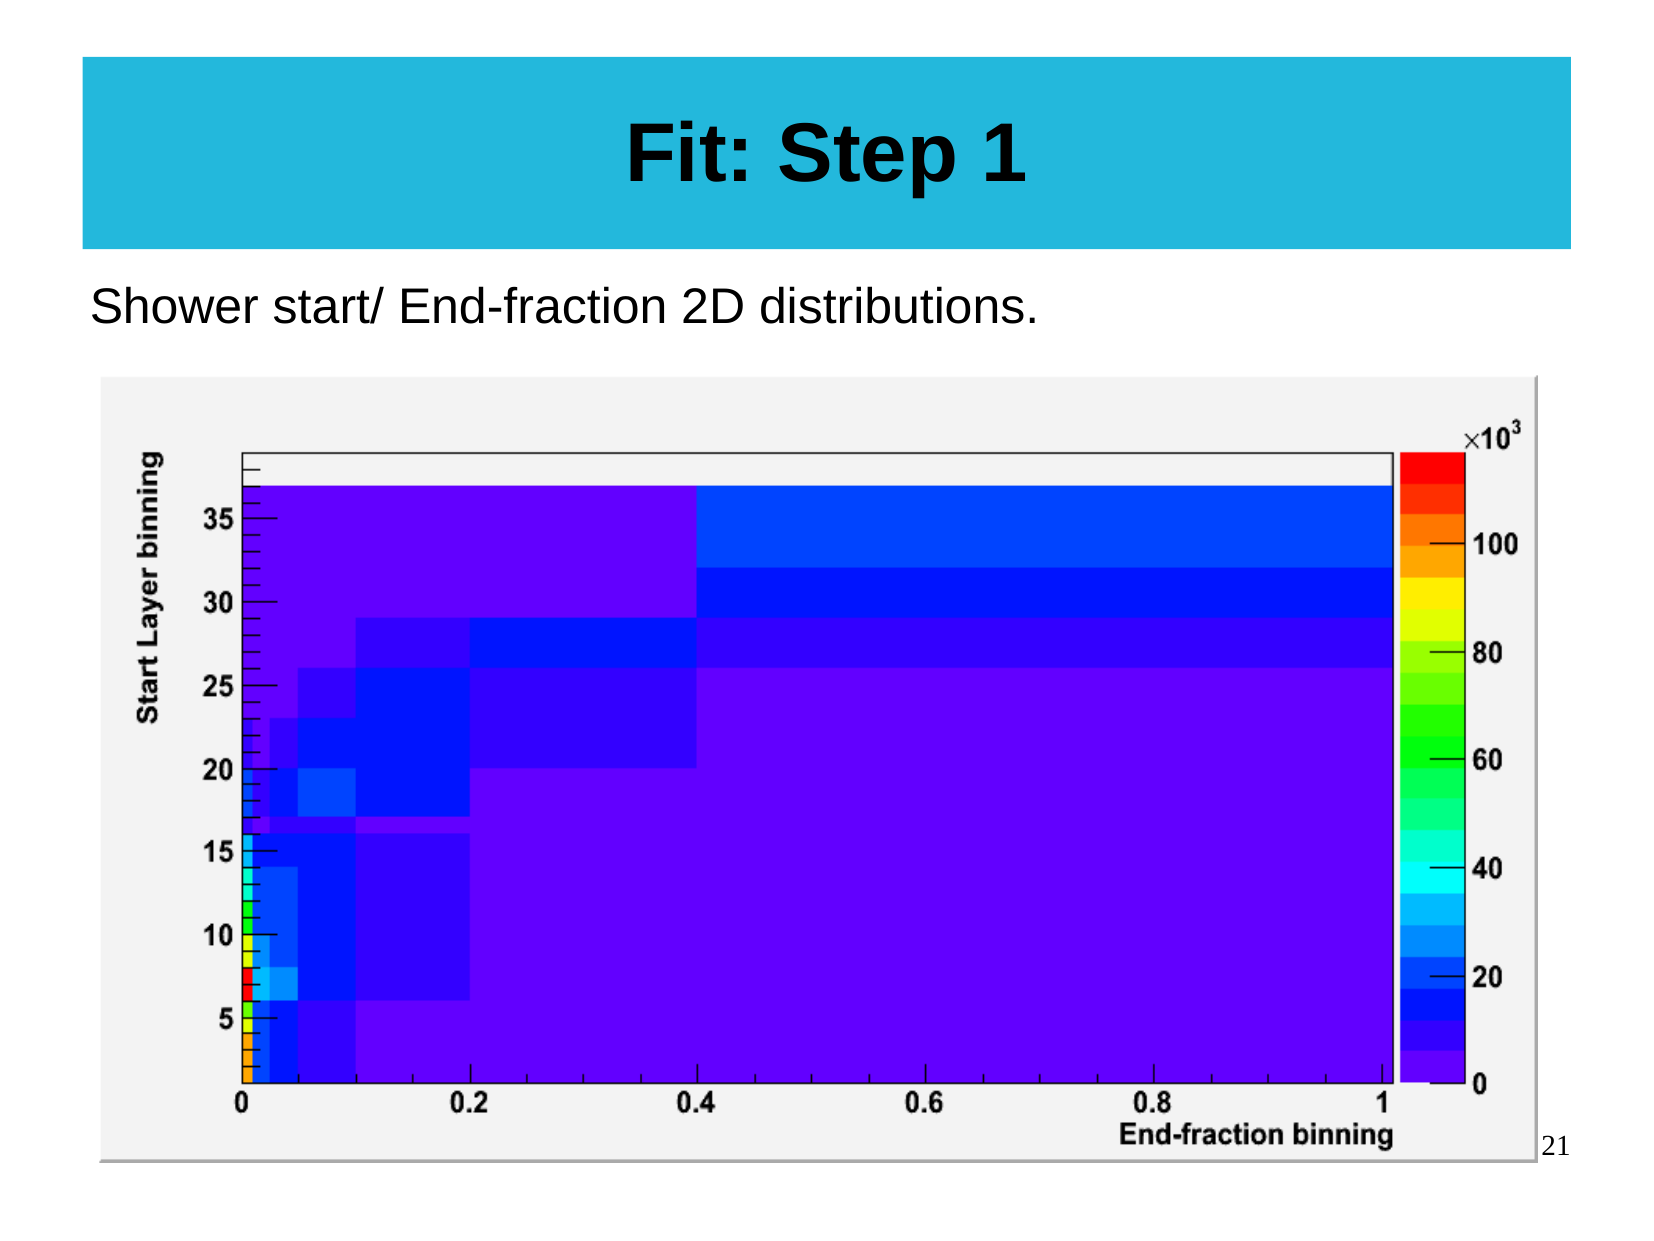

# Fit: Step 1
Shower start/ End-fraction 2D distributions.
21